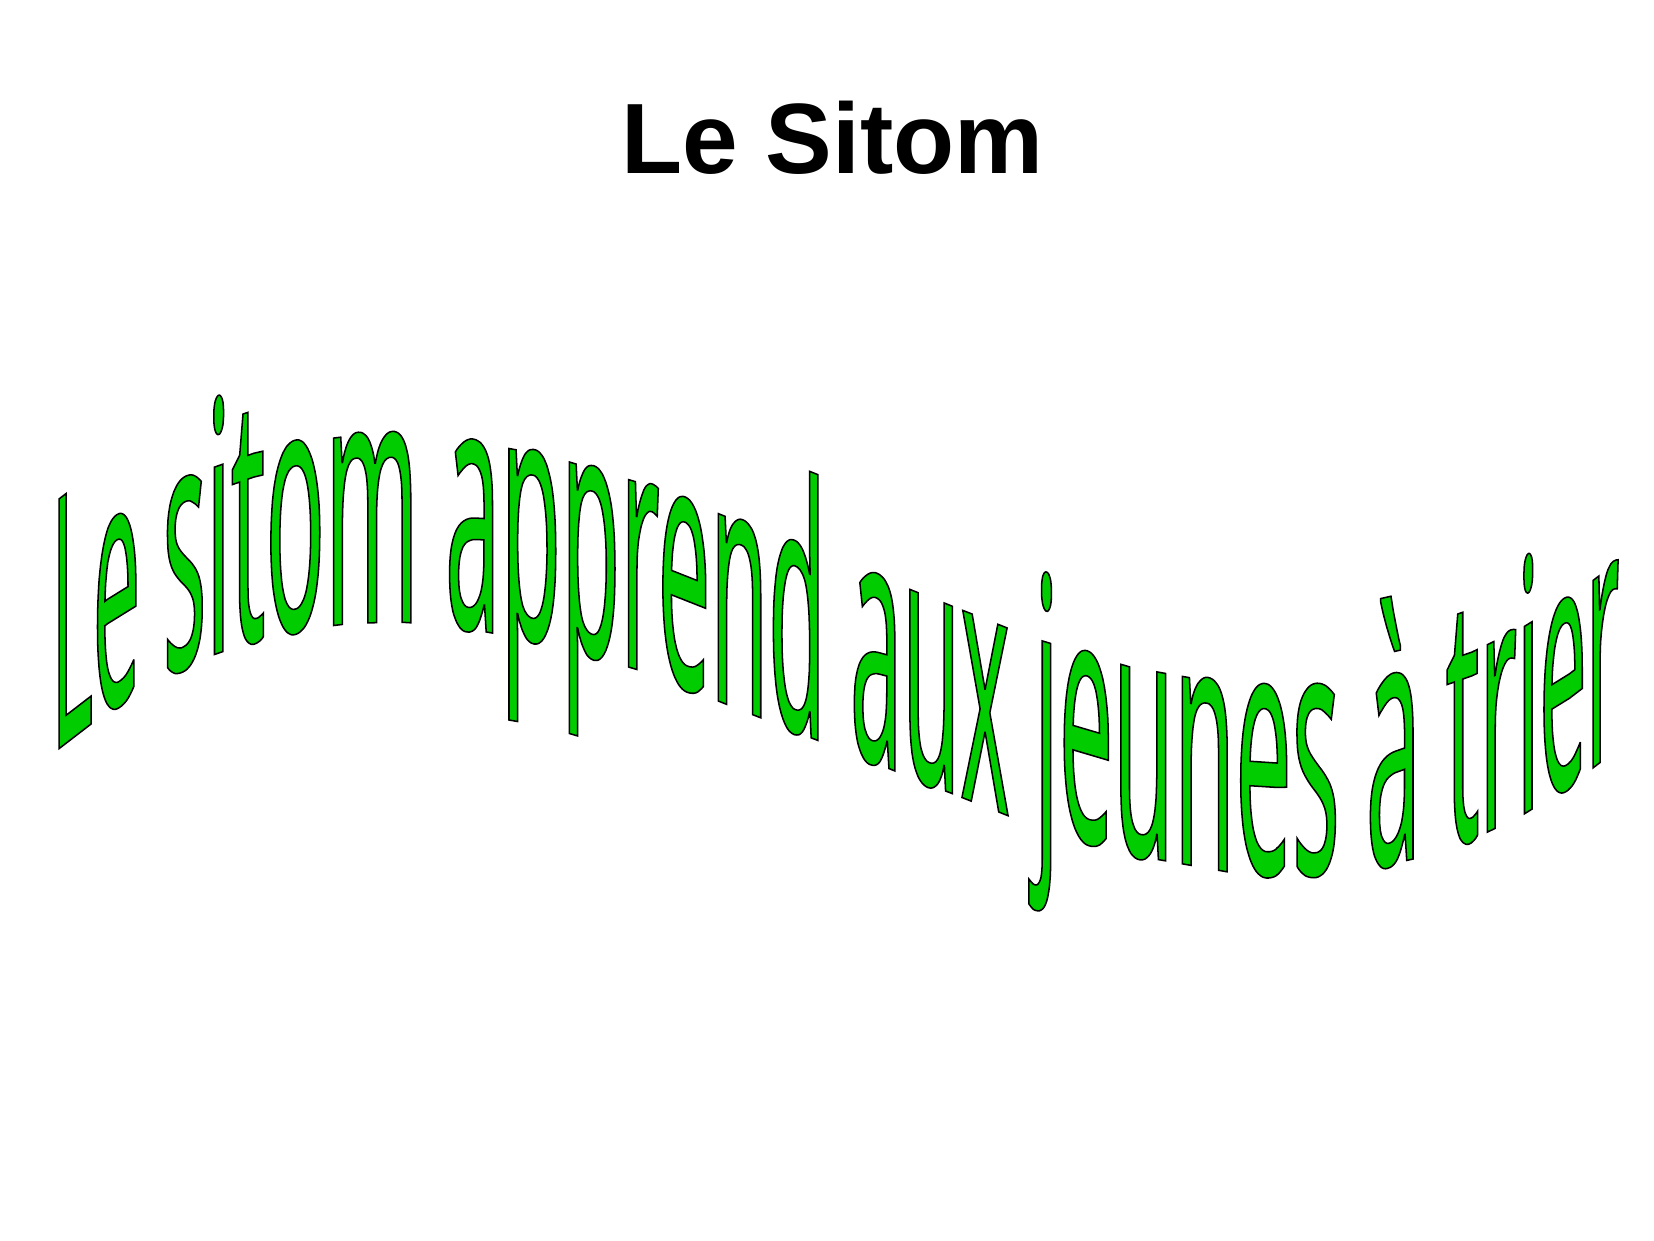

Le Sitom
Le sitom apprend aux jeunes à trier